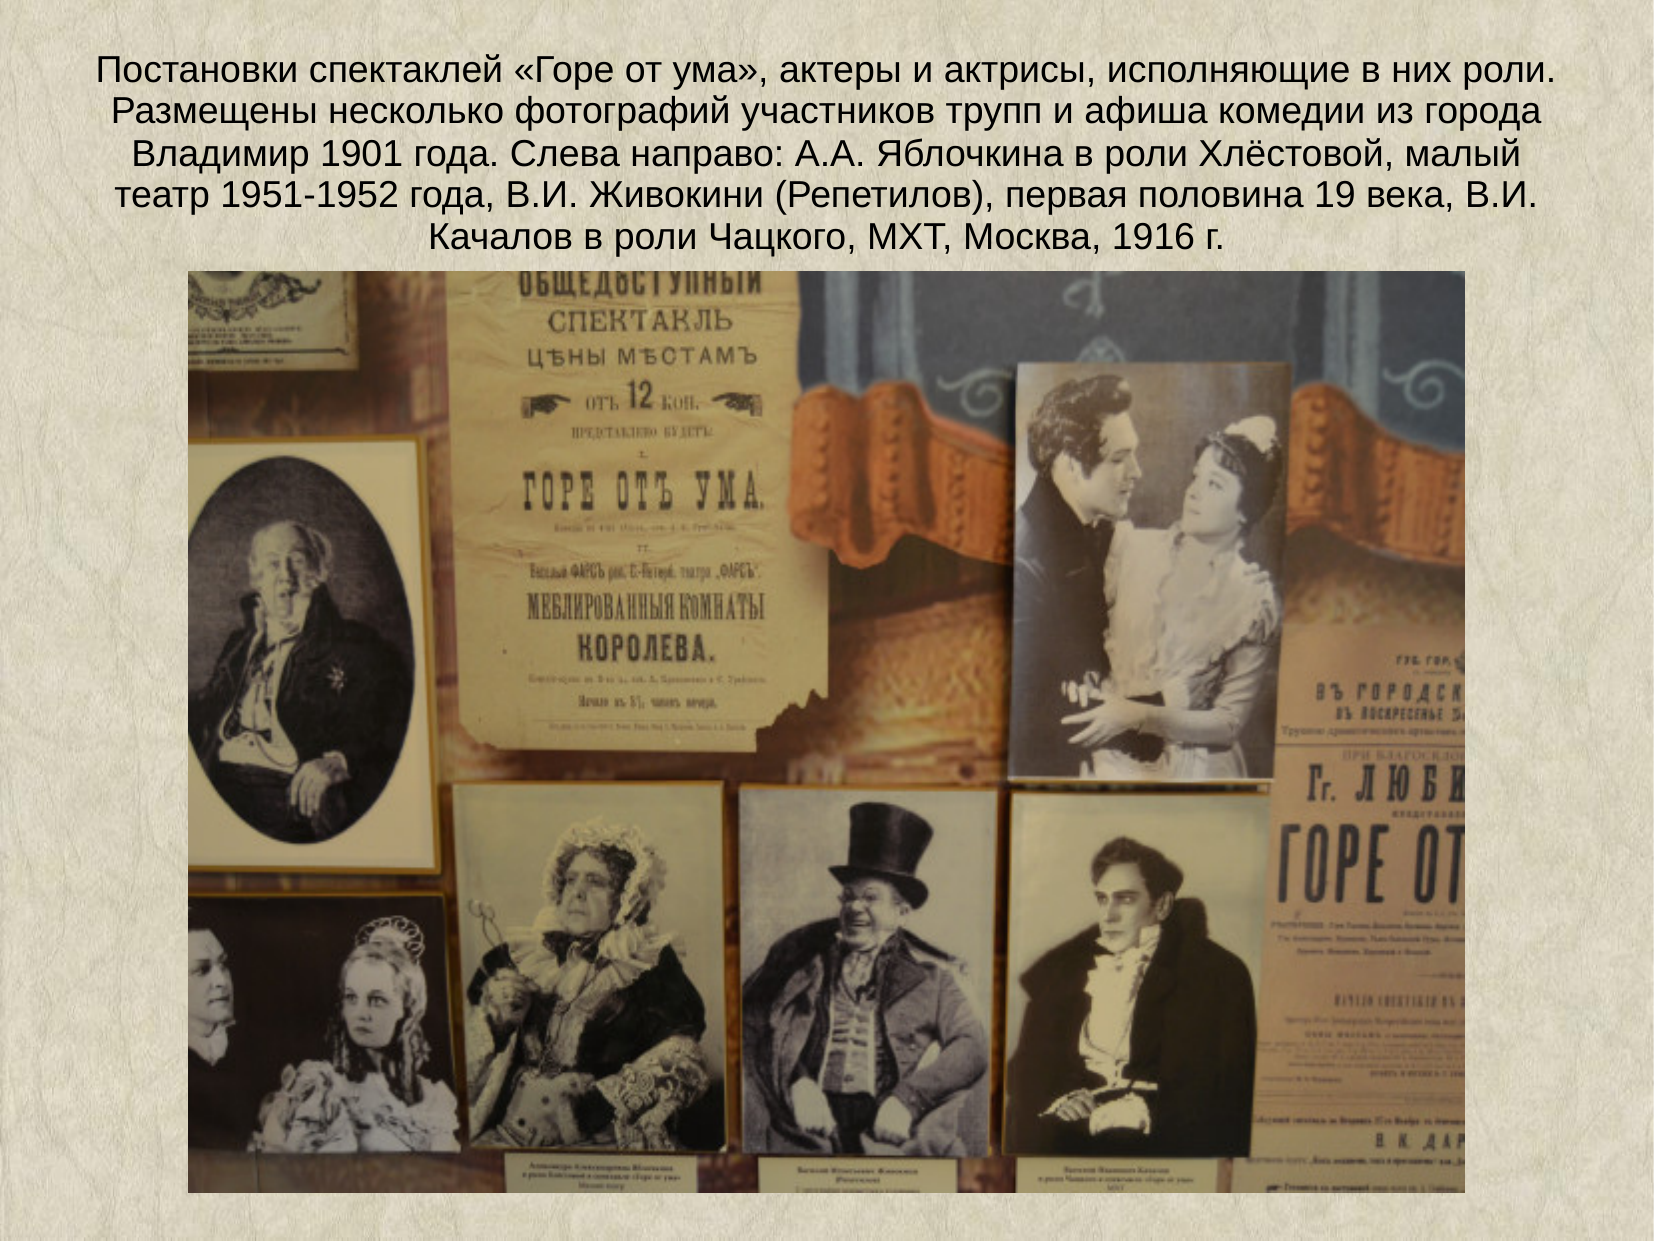

# Постановки спектаклей «Горе от ума», актеры и актрисы, исполняющие в них роли. Размещены несколько фотографий участников трупп и афиша комедии из города Владимир 1901 года. Слева направо: А.А. Яблочкина в роли Хлёстовой, малый театр 1951-1952 года, В.И. Живокини (Репетилов), первая половина 19 века, В.И. Качалов в роли Чацкого, МХТ, Москва, 1916 г.